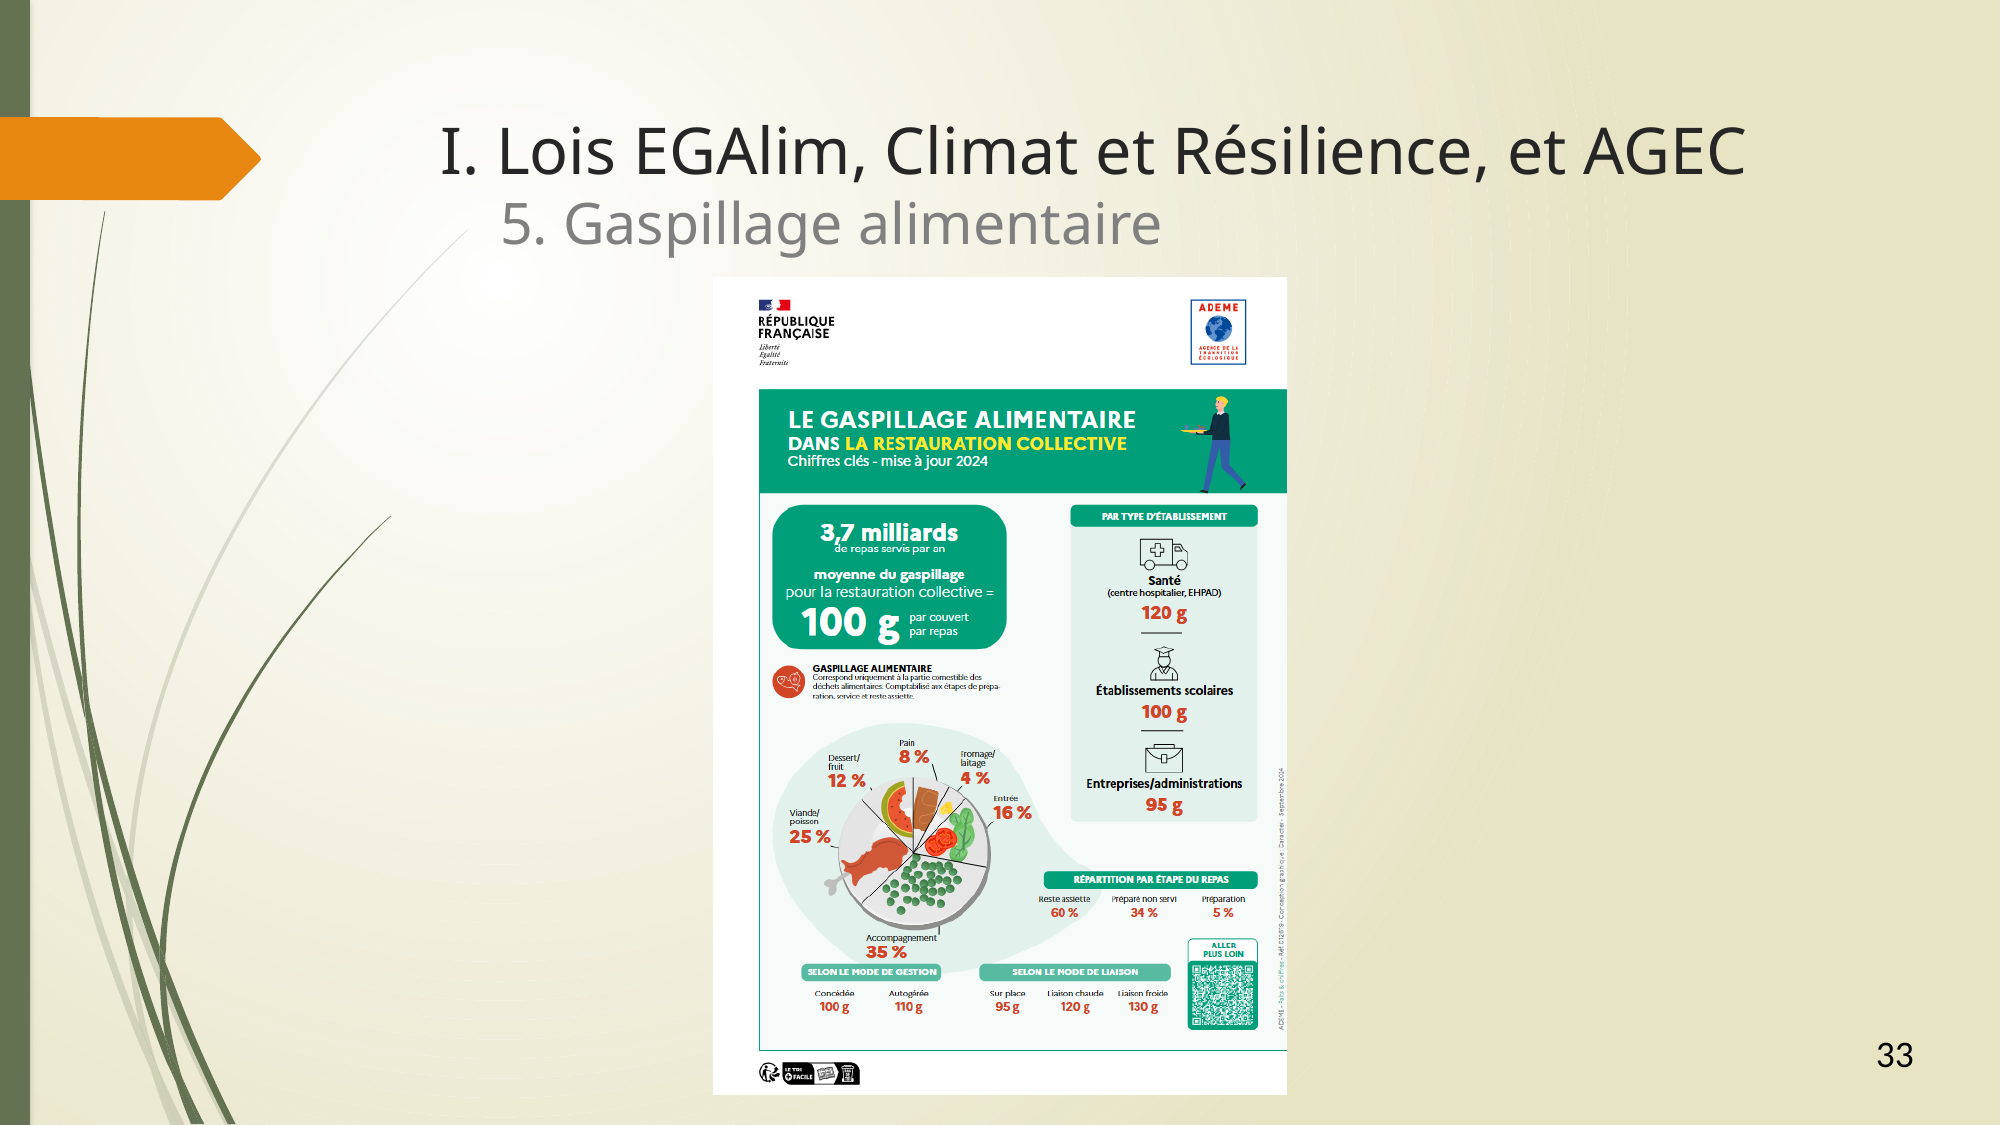

# I. Lois EGAlim, Climat et Résilience, et AGEC 5. Gaspillage alimentaire